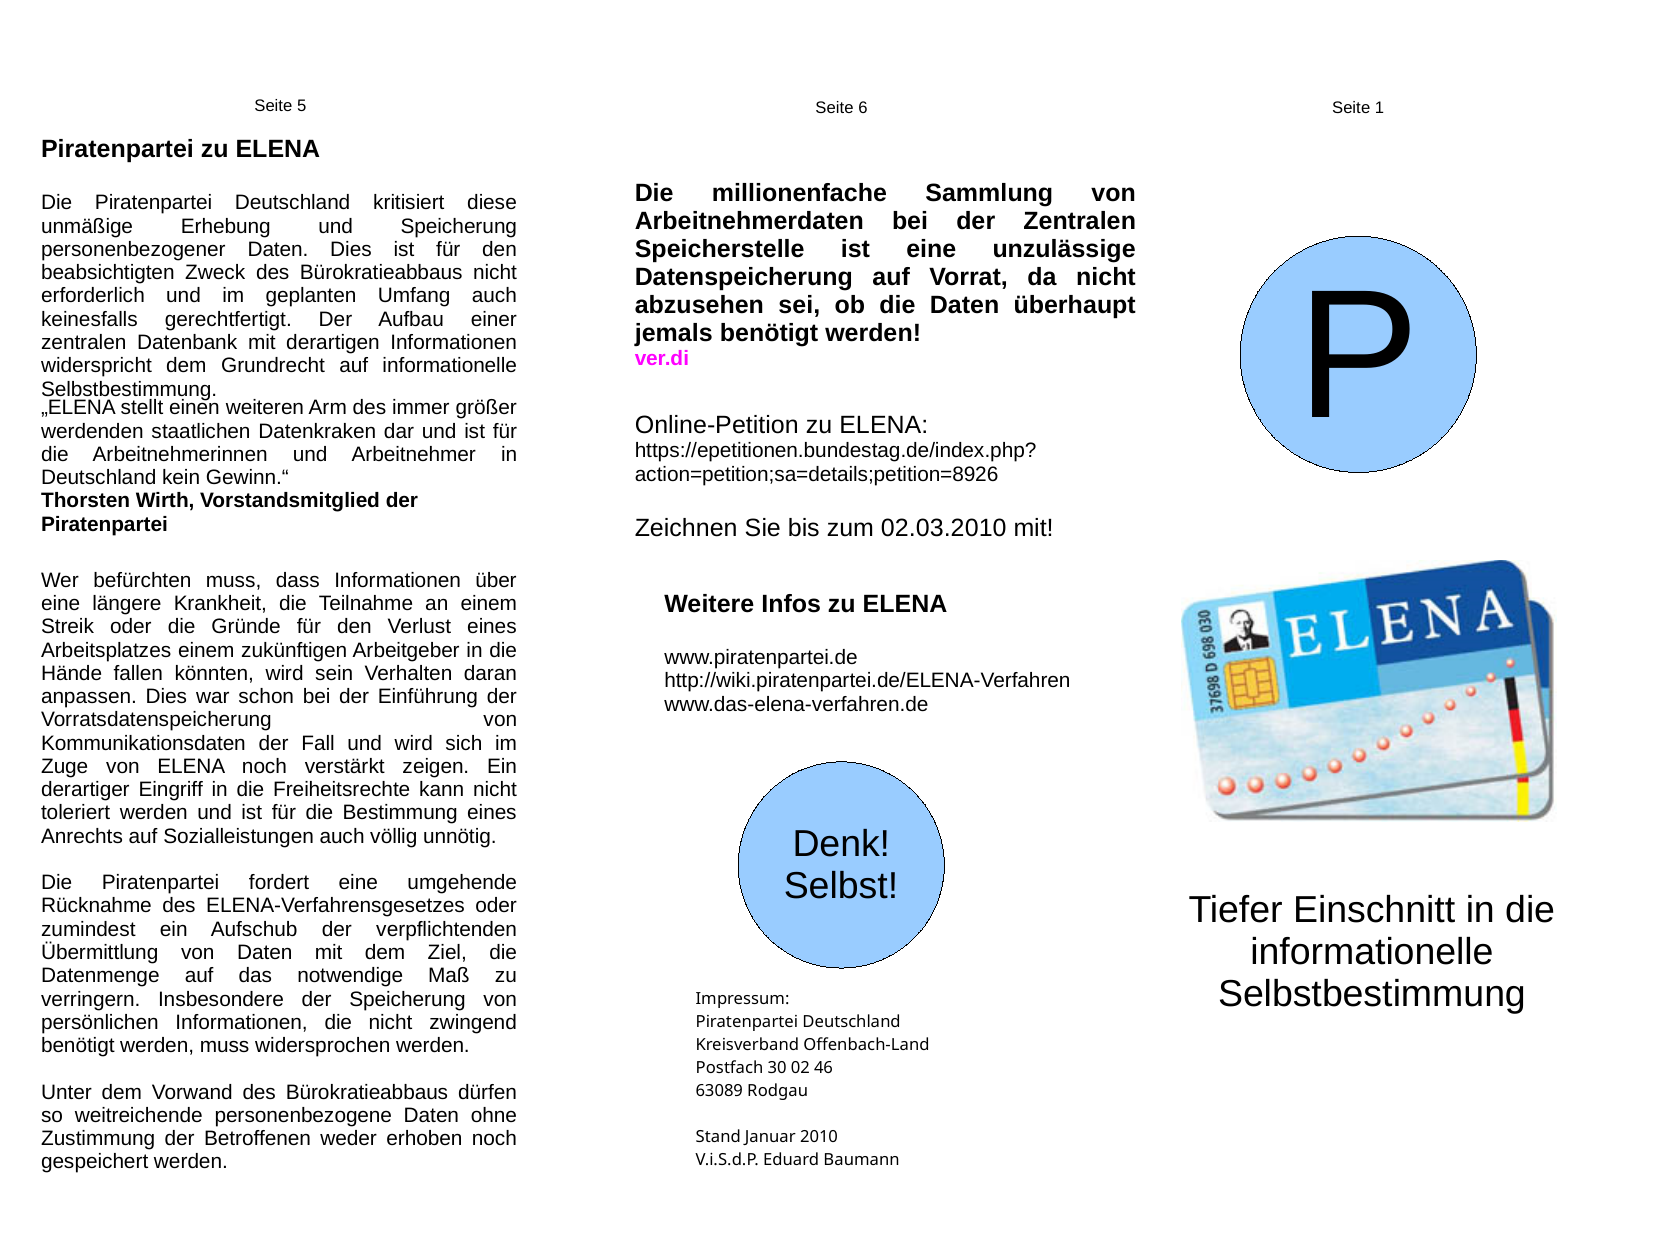

Seite 5
Seite 6
Seite 1
Piratenpartei zu ELENA
Die Piratenpartei Deutschland kritisiert diese unmäßige Erhebung und Speicherung personenbezogener Daten. Dies ist für den beabsichtigten Zweck des Bürokratieabbaus nicht erforderlich und im geplanten Umfang auch keinesfalls gerechtfertigt. Der Aufbau einer zentralen Datenbank mit derartigen Informationen widerspricht dem Grundrecht auf informationelle Selbstbestimmung.
Die millionenfache Sammlung von Arbeitnehmerdaten bei der Zentralen Speicherstelle ist eine unzulässige Datenspeicherung auf Vorrat, da nicht abzusehen sei, ob die Daten überhaupt jemals benötigt werden!
ver.di
P
„ELENA stellt einen weiteren Arm des immer größer werdenden staatlichen Datenkraken dar und ist für die Arbeitnehmerinnen und Arbeitnehmer in Deutschland kein Gewinn.“
Thorsten Wirth, Vorstandsmitglied der Piratenpartei
Online-Petition zu ELENA:
https://epetitionen.bundestag.de/index.php?action=petition;sa=details;petition=8926
Zeichnen Sie bis zum 02.03.2010 mit!
Wer befürchten muss, dass Informationen über eine längere Krankheit, die Teilnahme an einem Streik oder die Gründe für den Verlust eines Arbeitsplatzes einem zukünftigen Arbeitgeber in die Hände fallen könnten, wird sein Verhalten daran anpassen. Dies war schon bei der Einführung der Vorratsdatenspeicherung von Kommunikationsdaten der Fall und wird sich im Zuge von ELENA noch verstärkt zeigen. Ein derartiger Eingriff in die Freiheitsrechte kann nicht toleriert werden und ist für die Bestimmung eines Anrechts auf Sozialleistungen auch völlig unnötig.
Die Piratenpartei fordert eine umgehende Rücknahme des ELENA-Verfahrensgesetzes oder zumindest ein Aufschub der verpflichtenden Übermittlung von Daten mit dem Ziel, die Datenmenge auf das notwendige Maß zu verringern. Insbesondere der Speicherung von persönlichen Informationen, die nicht zwingend benötigt werden, muss widersprochen werden.
Unter dem Vorwand des Bürokratieabbaus dürfen so weitreichende personenbezogene Daten ohne Zustimmung der Betroffenen weder erhoben noch gespeichert werden.
Weitere Infos zu ELENA
www.piratenpartei.de
http://wiki.piratenpartei.de/ELENA-Verfahren
www.das-elena-verfahren.de
Denk!
Selbst!
Tiefer Einschnitt in die informationelle Selbstbestimmung
Impressum:
Piratenpartei Deutschland
Kreisverband Offenbach-Land
Postfach 30 02 46
63089 Rodgau
Stand Januar 2010
V.i.S.d.P. Eduard Baumann